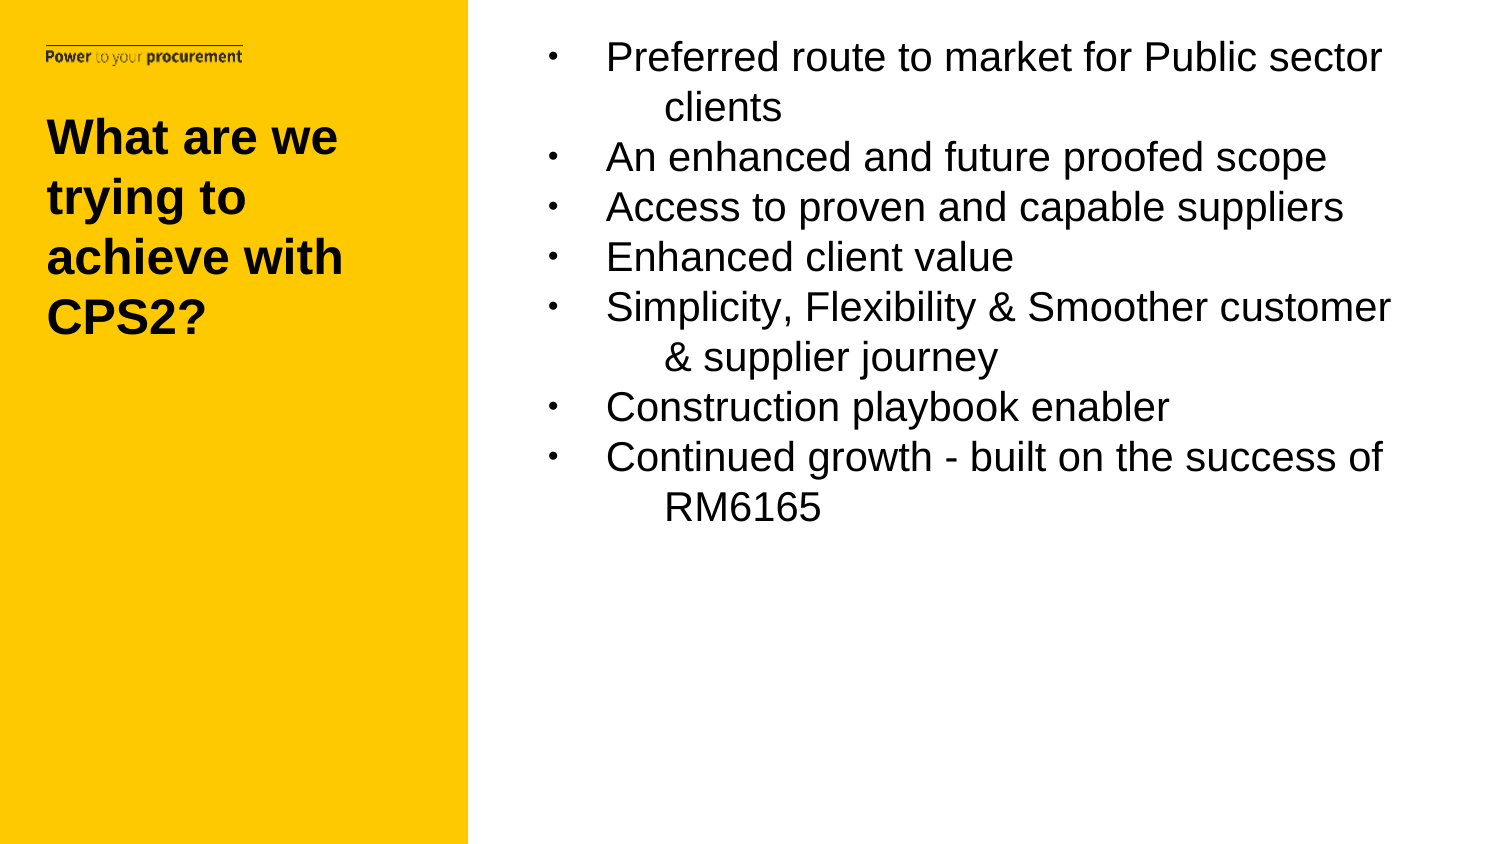

# Preferred route to market for Public sector clients
An enhanced and future proofed scope
Access to proven and capable suppliers
Enhanced client value
Simplicity, Flexibility & Smoother customer & supplier journey
Construction playbook enabler
Continued growth - built on the success of RM6165
What are we trying to achieve with CPS2?